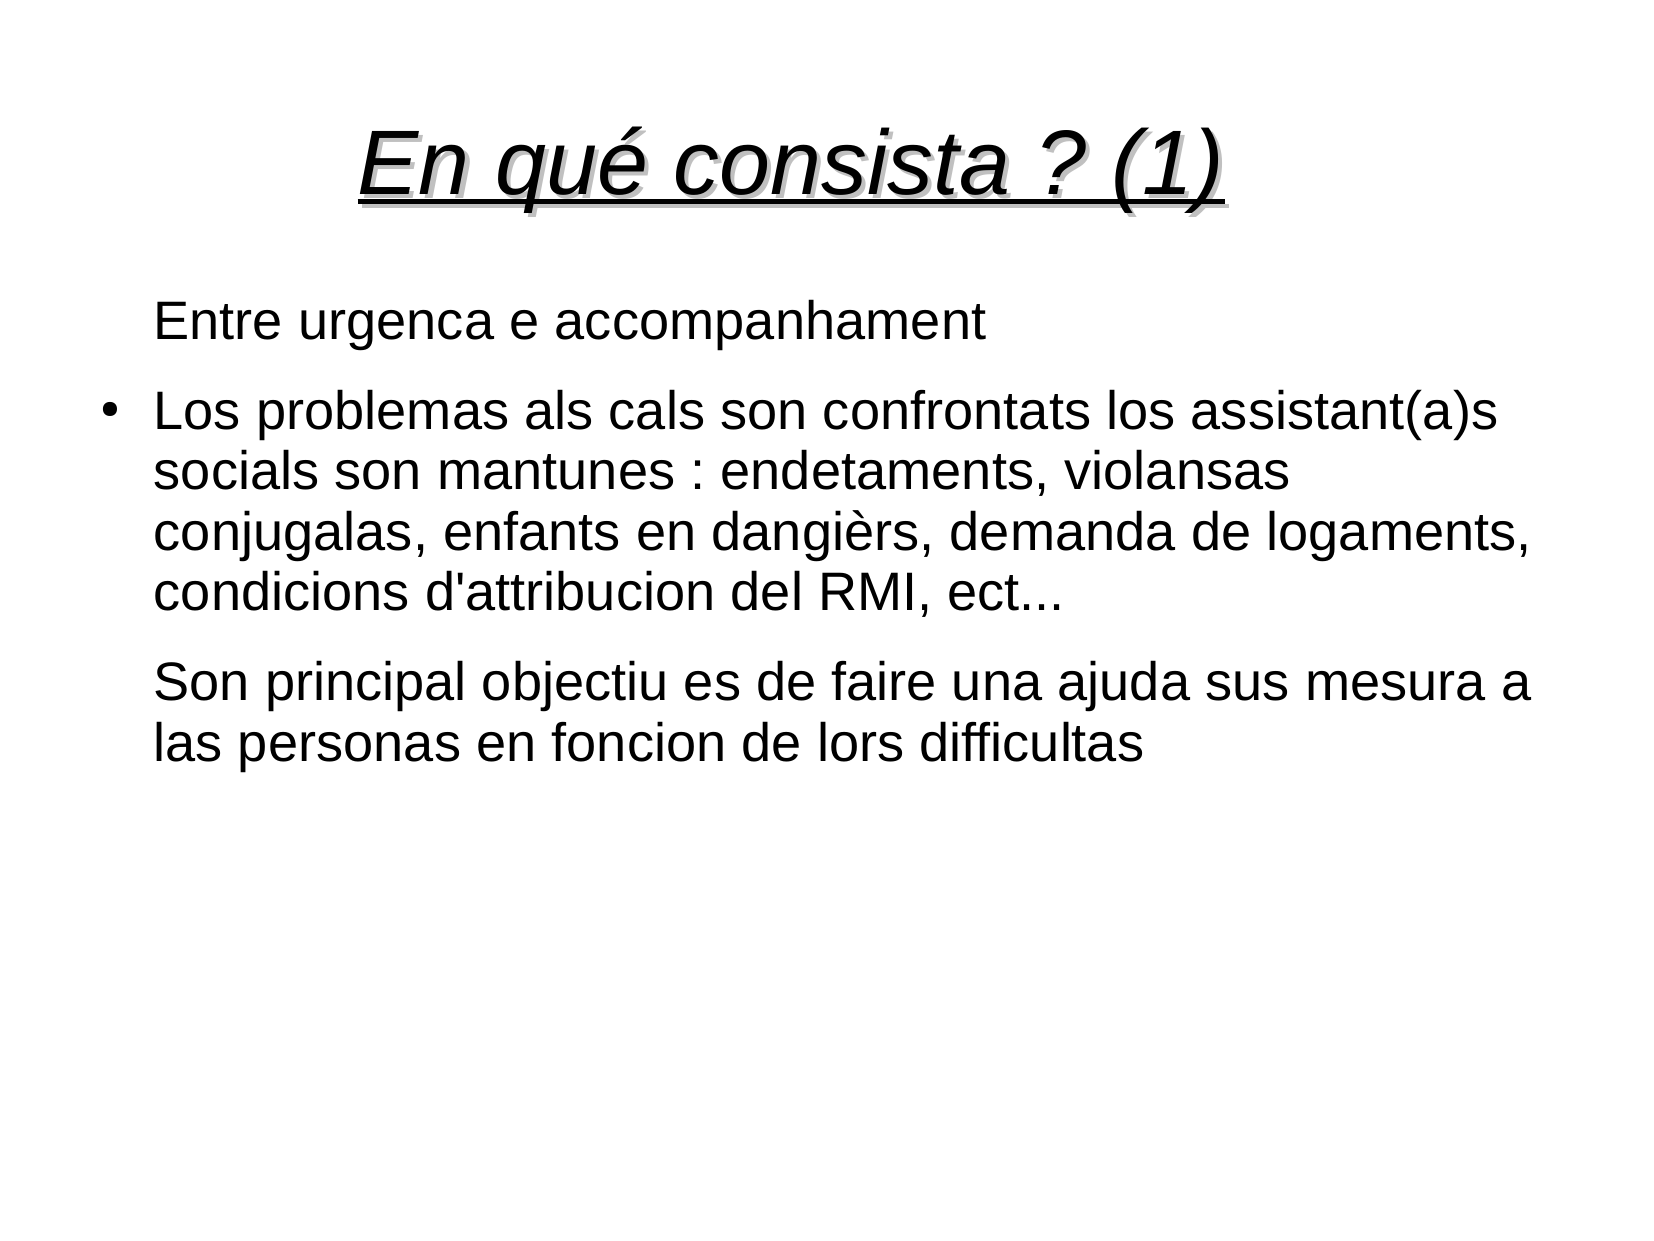

# En qué consista ? (1)
Entre urgenca e accompanhament
Los problemas als cals son confrontats los assistant(a)s socials son mantunes : endetaments, violansas conjugalas, enfants en dangièrs, demanda de logaments, condicions d'attribucion del RMI, ect...
Son principal objectiu es de faire una ajuda sus mesura a las personas en foncion de lors difficultas